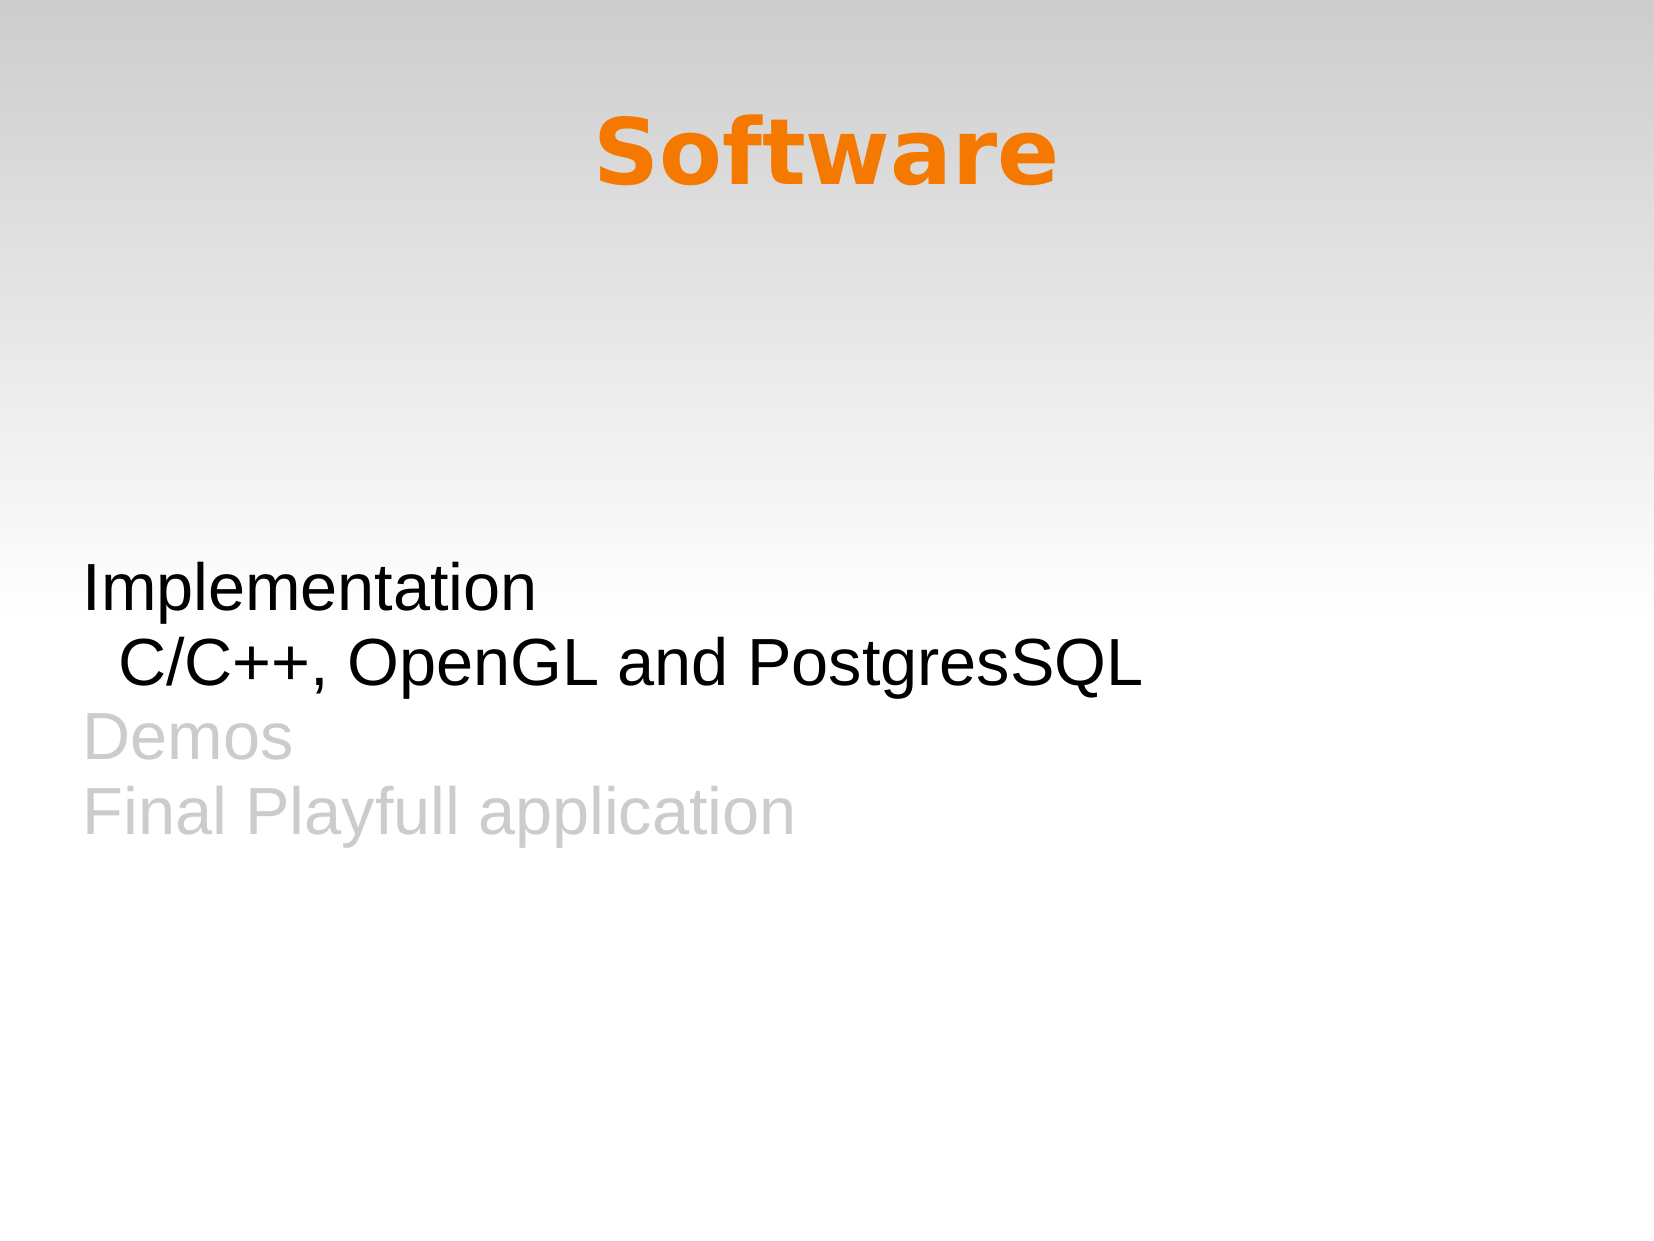

# Software
Implementation
C/C++, OpenGL and PostgresSQL
Demos
Final Playfull application